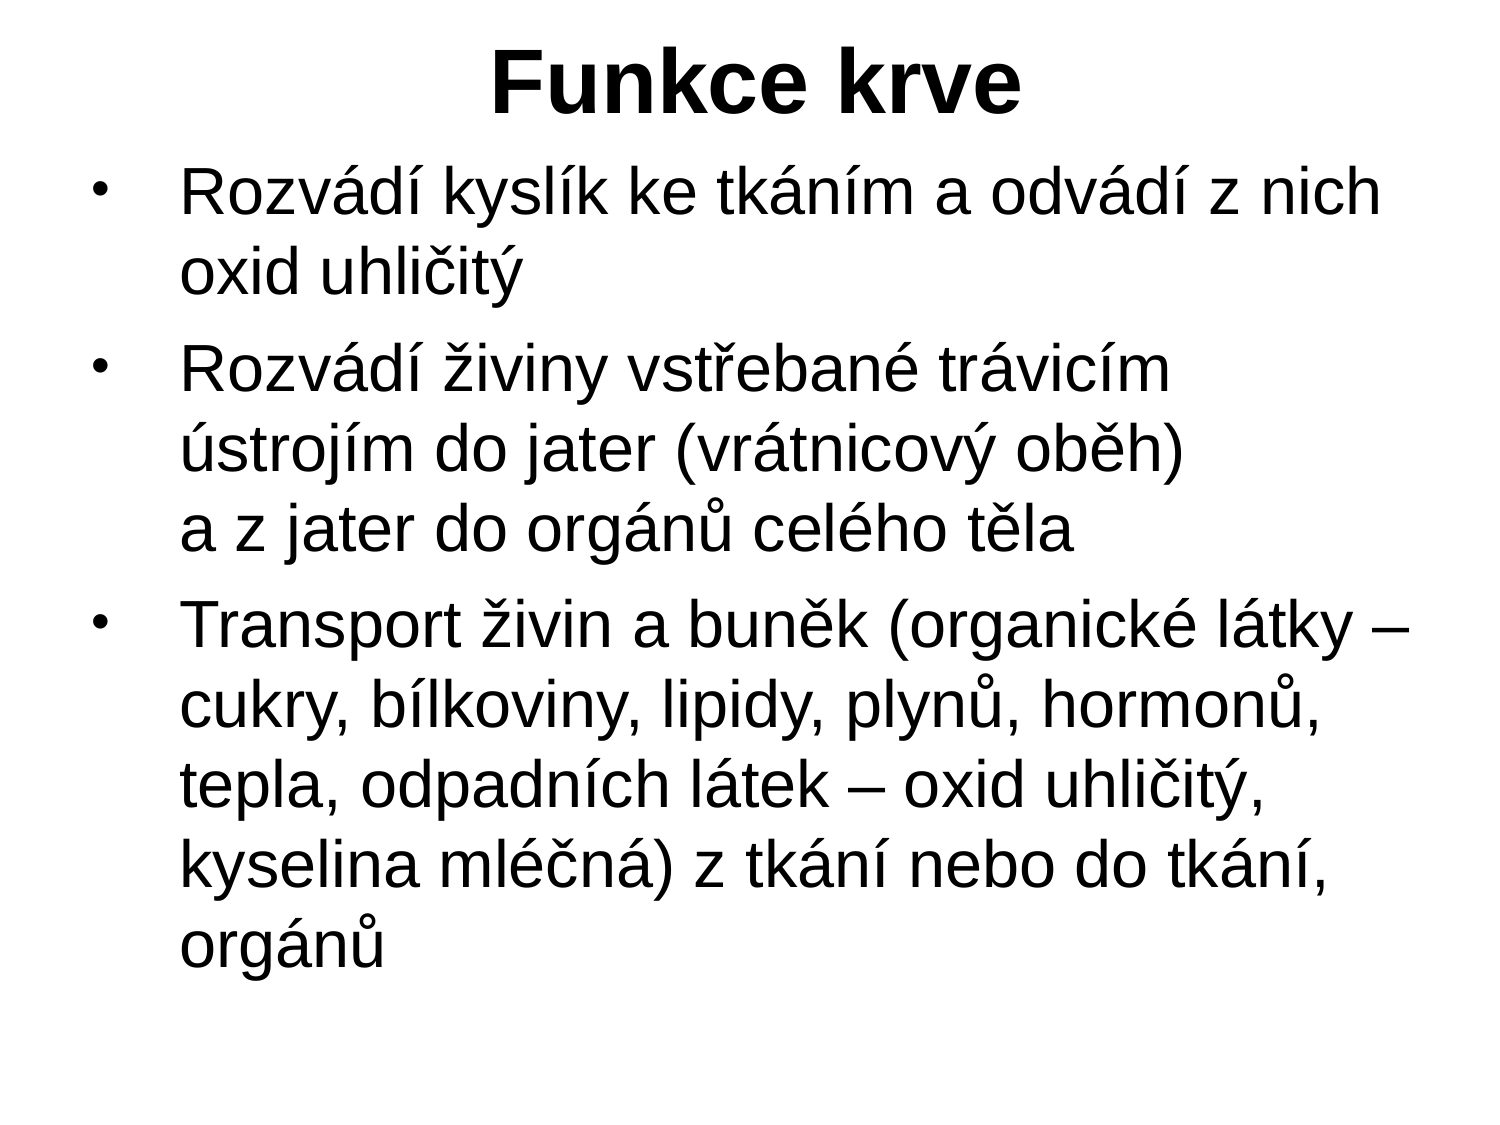

# Funkce krve
Rozvádí kyslík ke tkáním a odvádí z nich oxid uhličitý
Rozvádí živiny vstřebané trávicím ústrojím do jater (vrátnicový oběh)
a z jater do orgánů celého těla
Transport živin a buněk (organické látky – cukry, bílkoviny, lipidy, plynů, hormonů, tepla, odpadních látek – oxid uhličitý, kyselina mléčná) z tkání nebo do tkání, orgánů